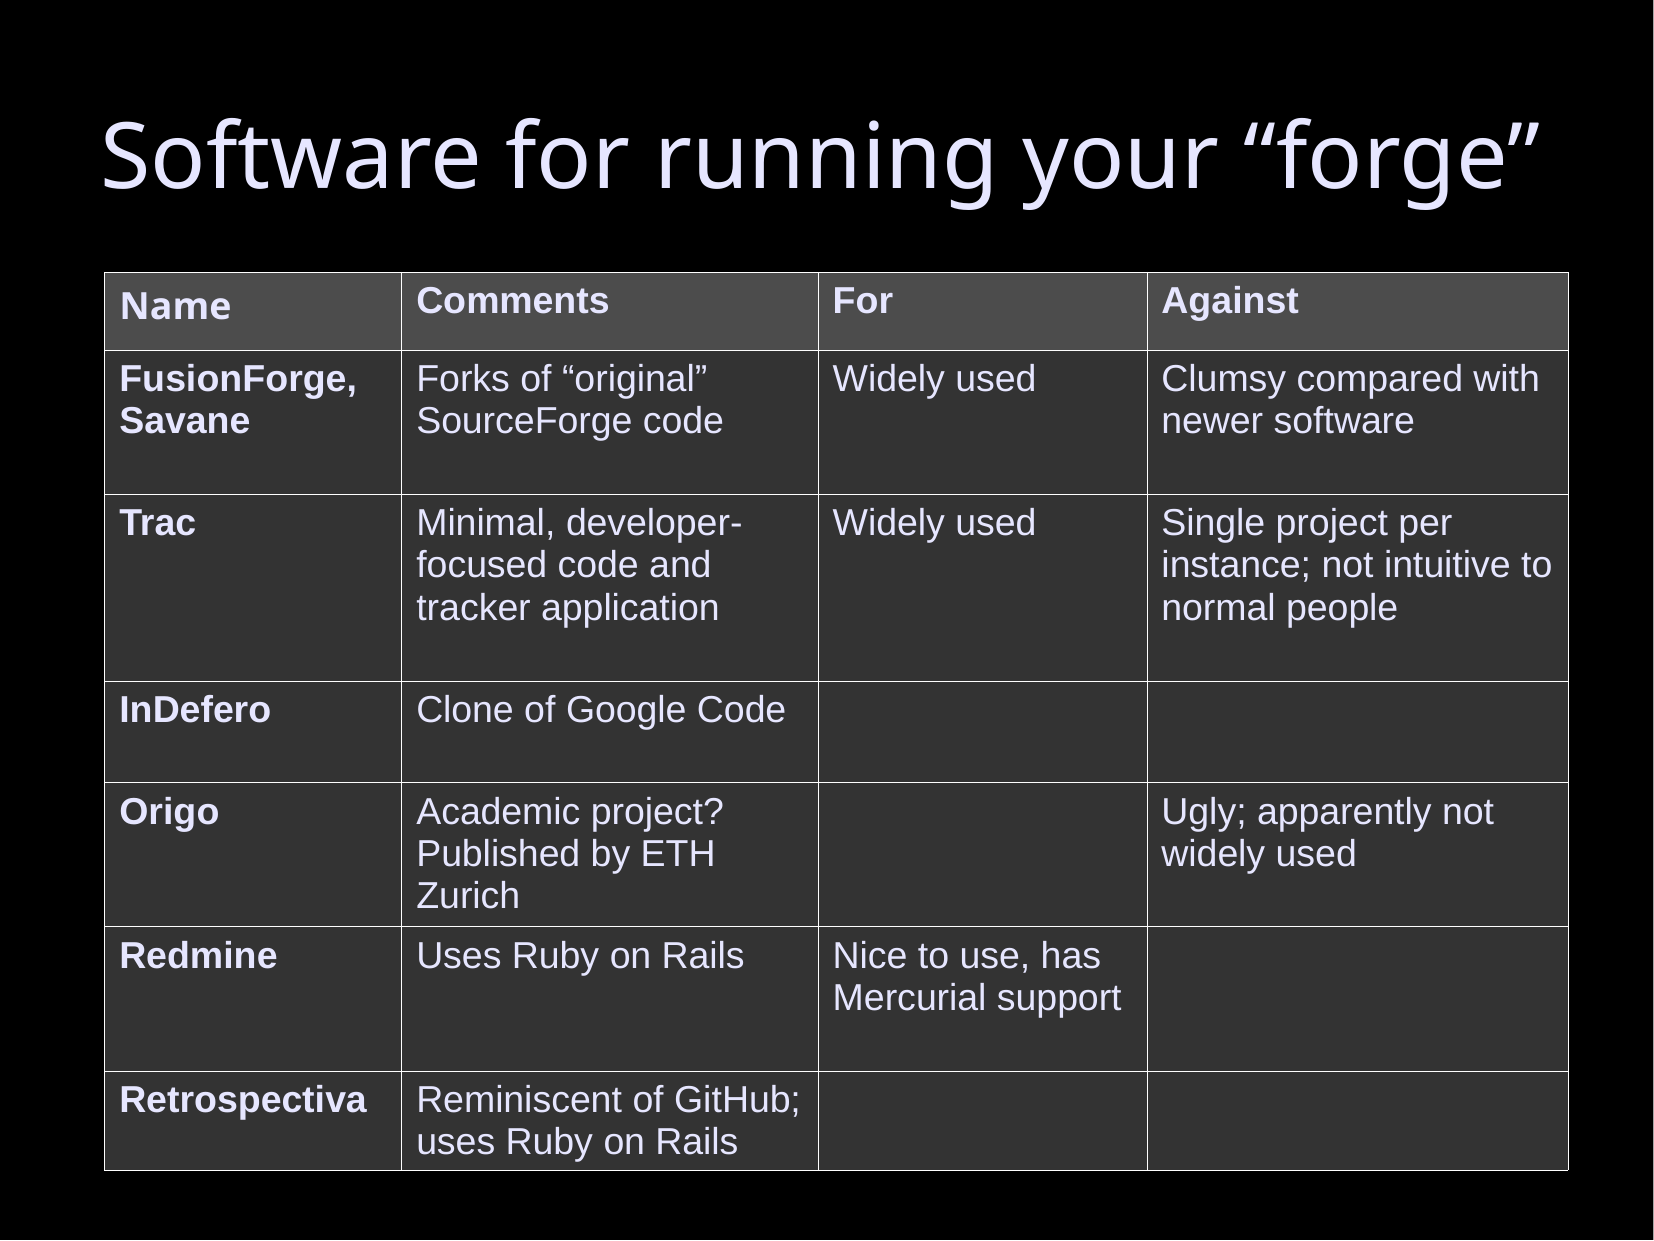

# Software for running your “forge”
| Name | Comments | For | Against |
| --- | --- | --- | --- |
| FusionForge, Savane | Forks of “original” SourceForge code | Widely used | Clumsy compared with newer software |
| Trac | Minimal, developer-focused code and tracker application | Widely used | Single project per instance; not intuitive to normal people |
| InDefero | Clone of Google Code | | |
| Origo | Academic project? Published by ETH Zurich | | Ugly; apparently not widely used |
| Redmine | Uses Ruby on Rails | Nice to use, has Mercurial support | |
| Retrospectiva | Reminiscent of GitHub; uses Ruby on Rails | | |